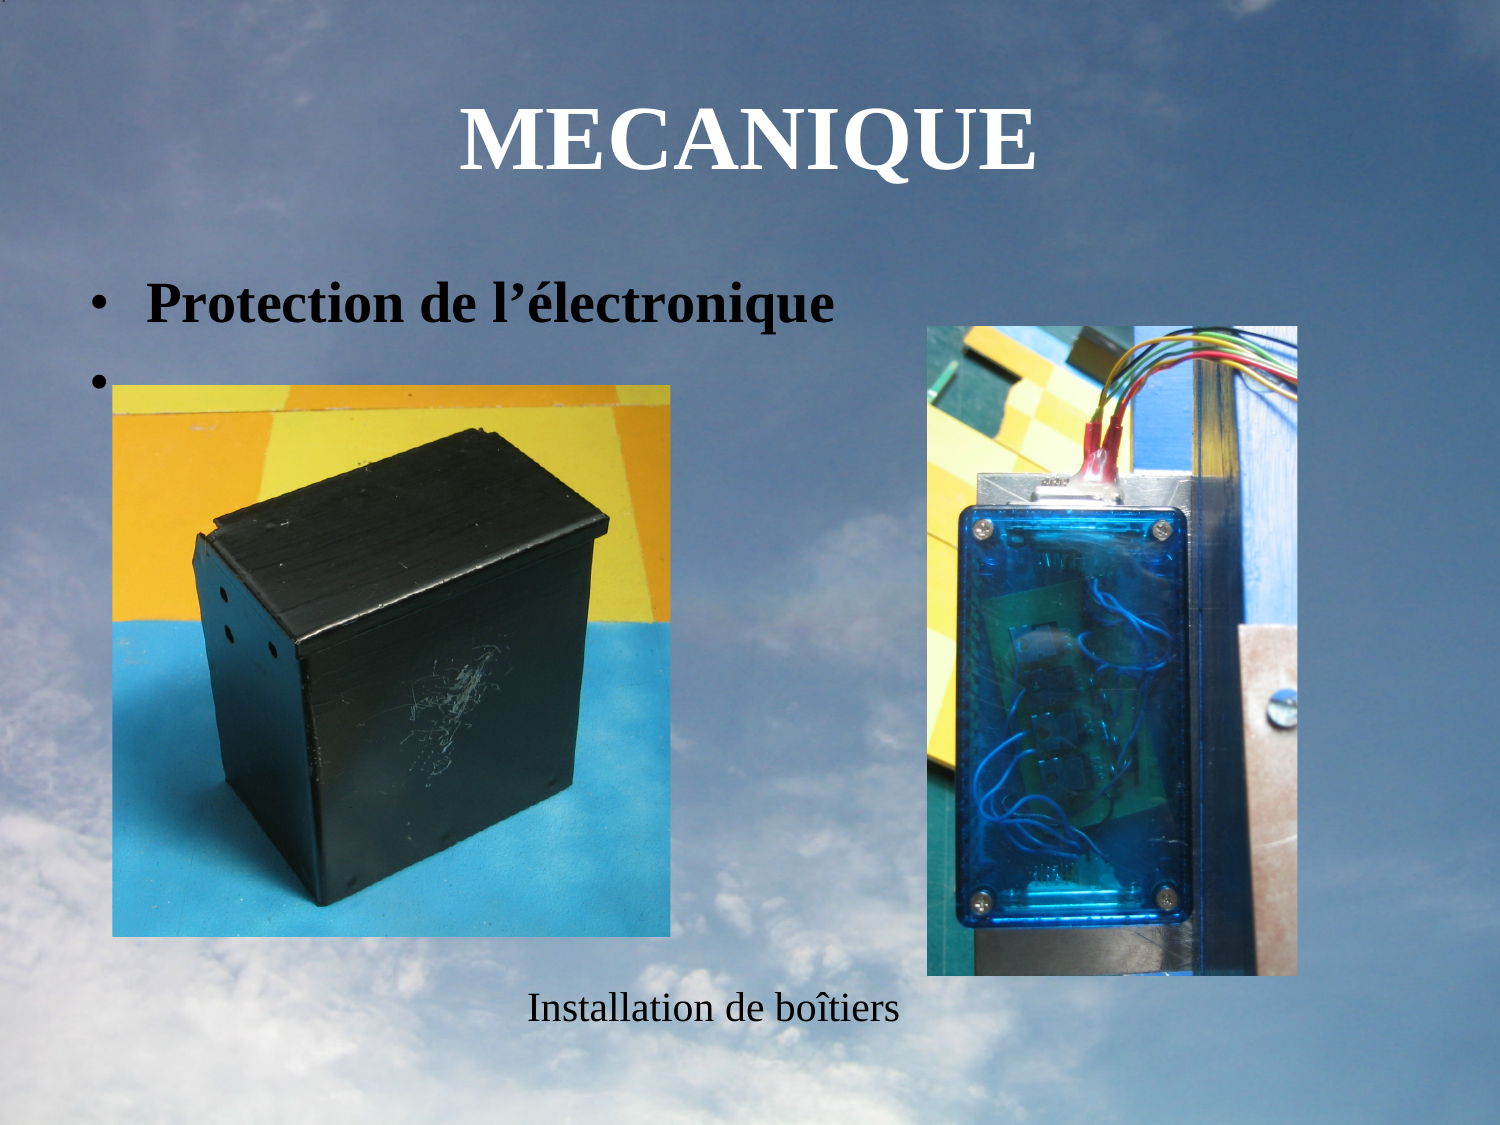

# MECANIQUE
Protection de l’électronique
 Installation de boîtiers